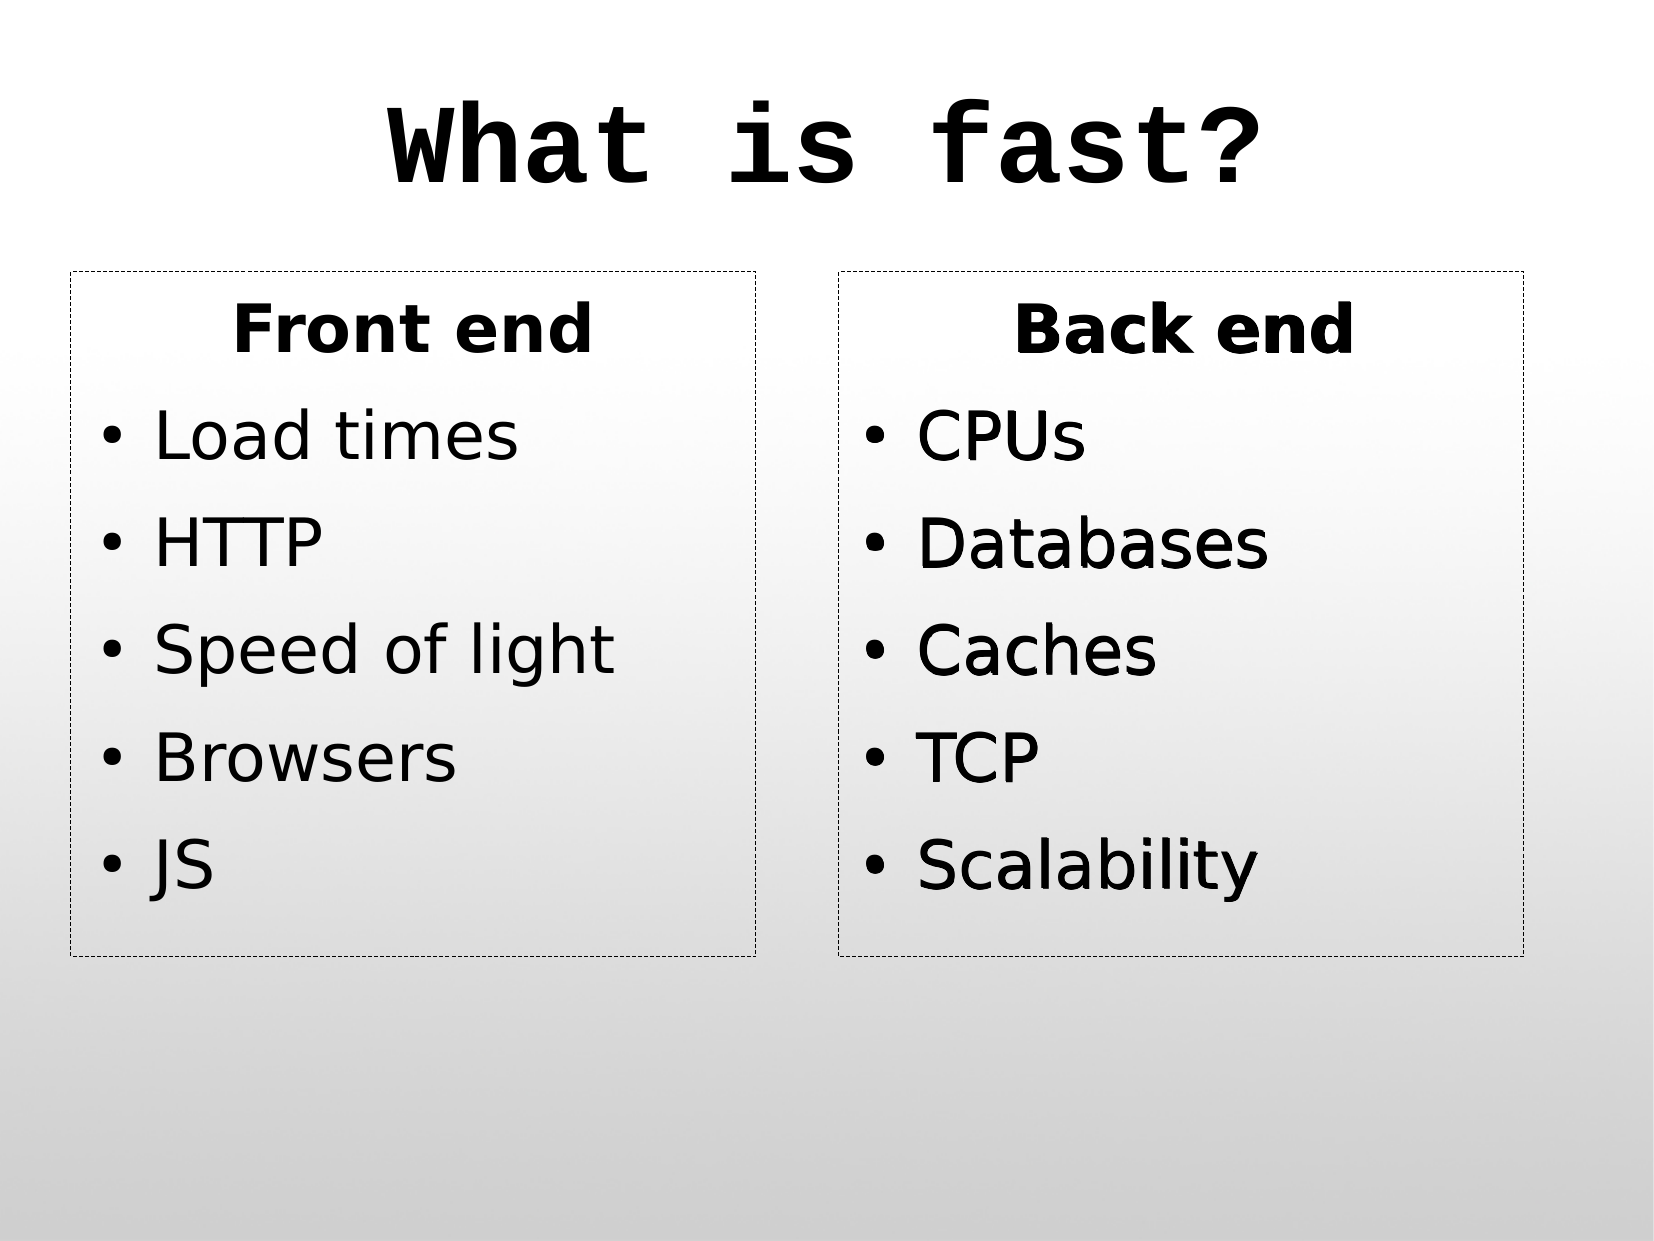

# What is fast?
Front end
Load times
HTTP
Speed of light
Browsers
JS
Back end
CPUs
Databases
Caches
TCP
Scalability